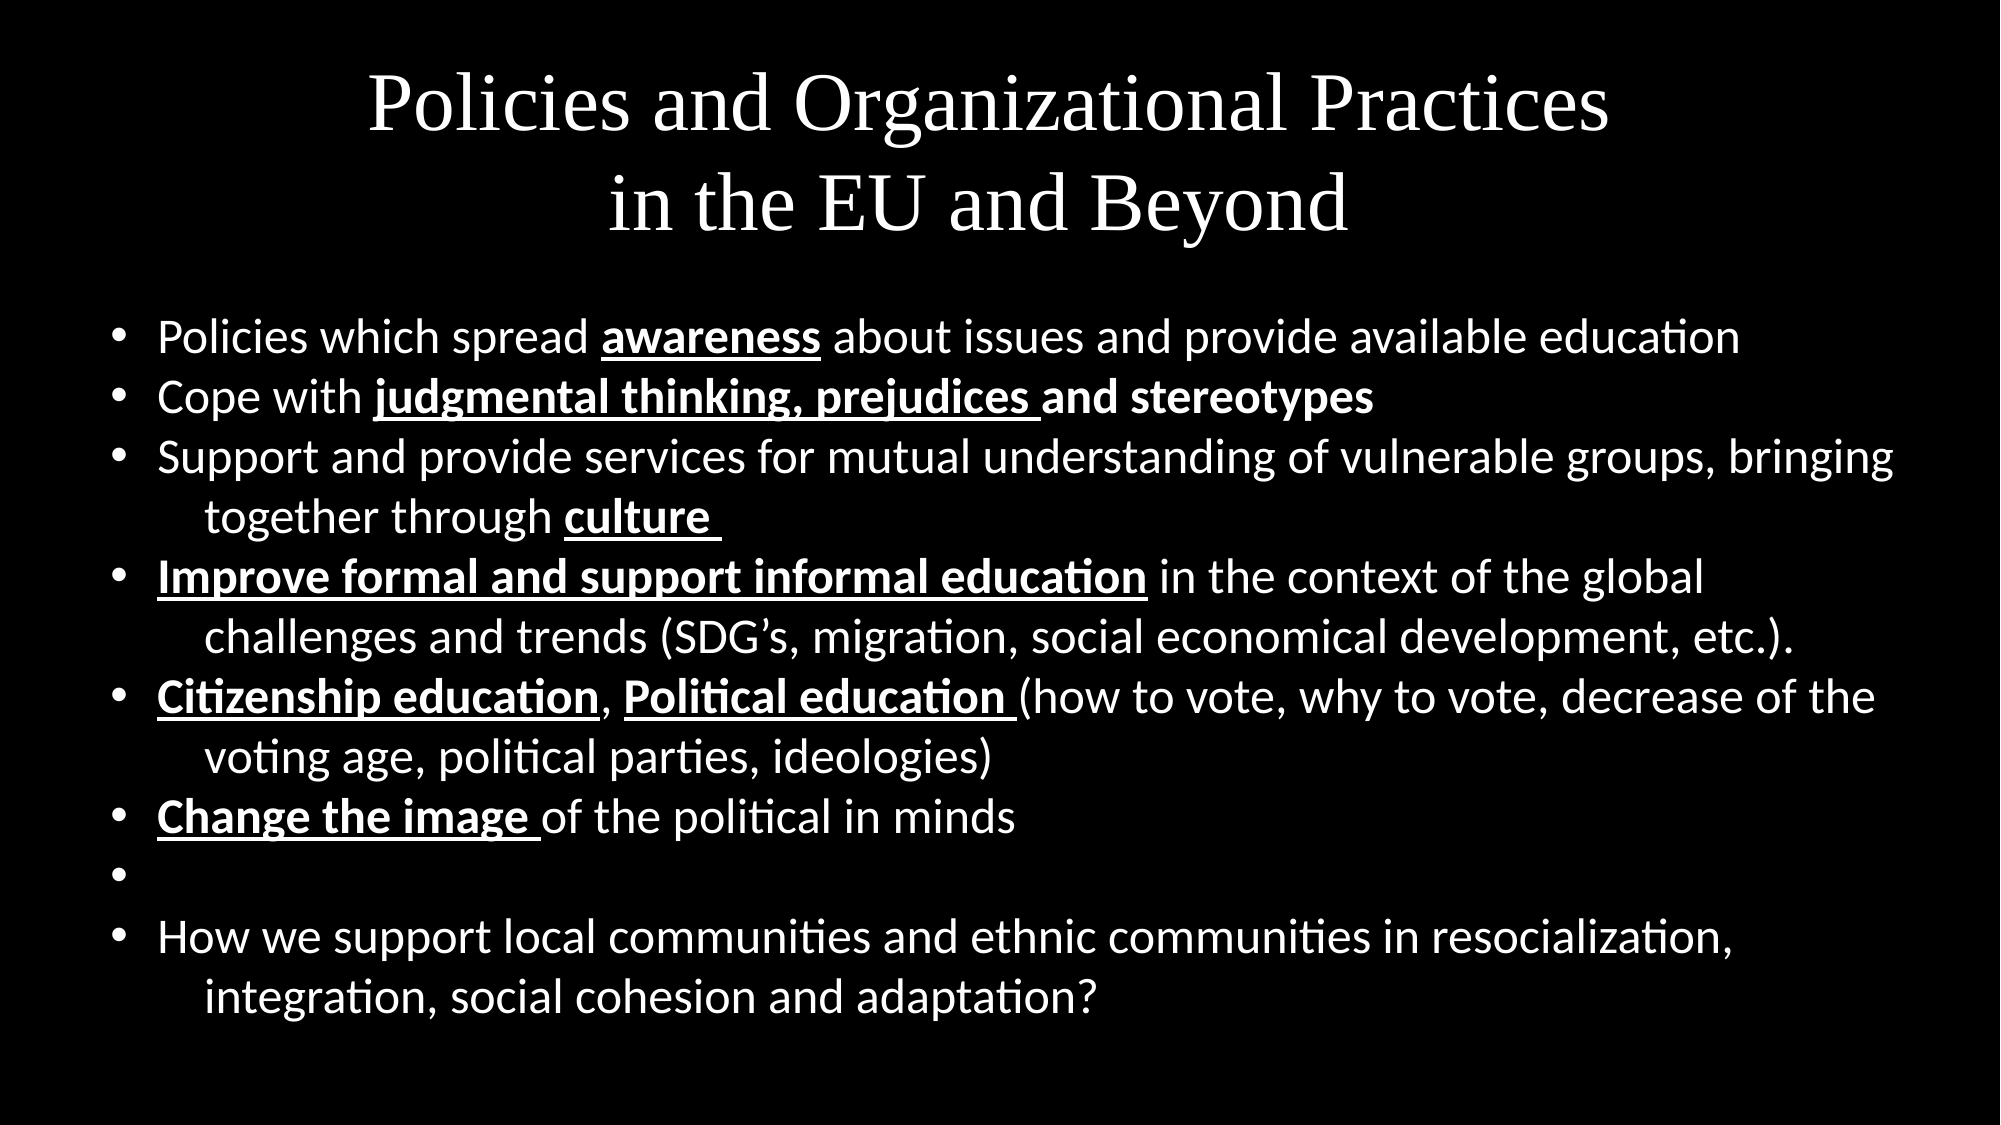

Policies and Organizational Practices
in the EU and Beyond
Policies which spread awareness about issues and provide available education
Cope with judgmental thinking, prejudices and stereotypes
Support and provide services for mutual understanding of vulnerable groups, bringing together through culture
Improve formal and support informal education in the context of the global challenges and trends (SDG’s, migration, social economical development, etc.).
Citizenship education, Political education (how to vote, why to vote, decrease of the voting age, political parties, ideologies)
Change the image of the political in minds
How we support local communities and ethnic communities in resocialization, integration, social cohesion and adaptation?